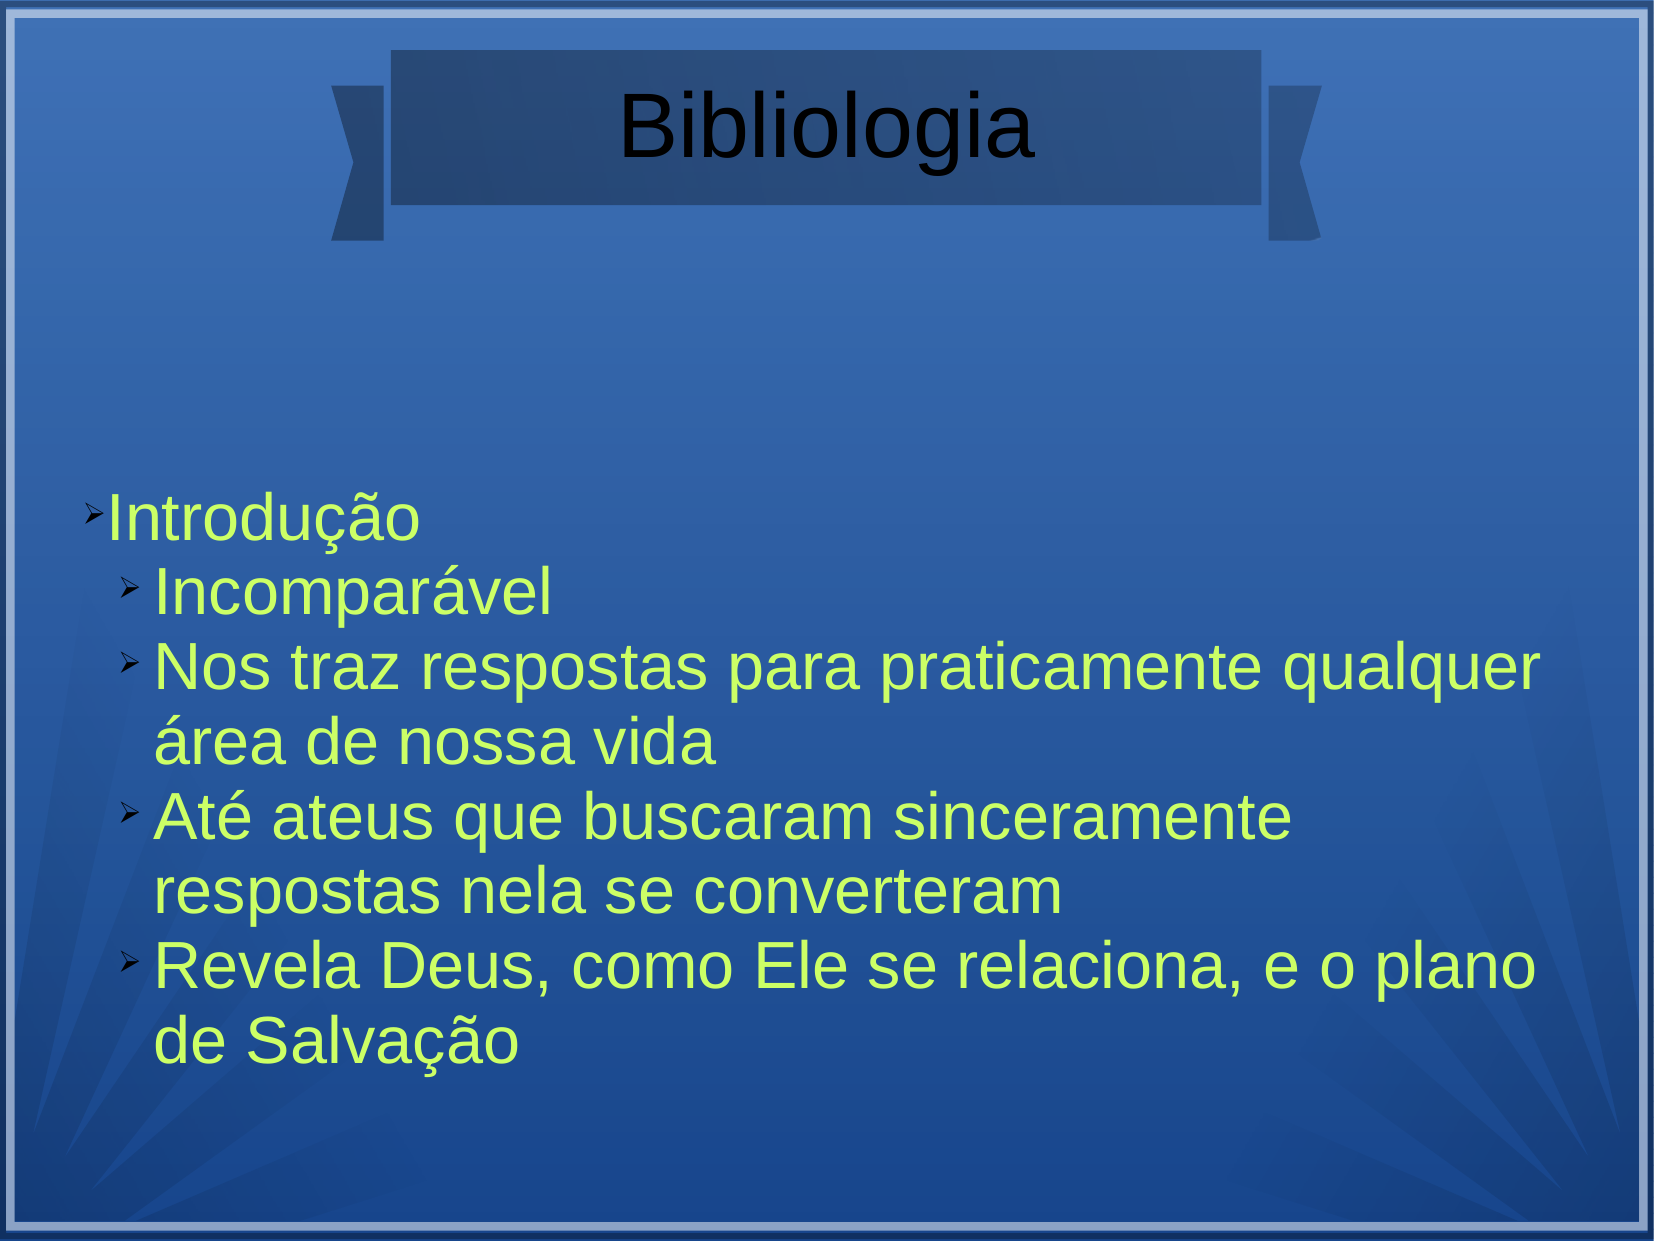

# Bibliologia
Introdução
Incomparável
Nos traz respostas para praticamente qualquer área de nossa vida
Até ateus que buscaram sinceramente respostas nela se converteram
Revela Deus, como Ele se relaciona, e o plano de Salvação